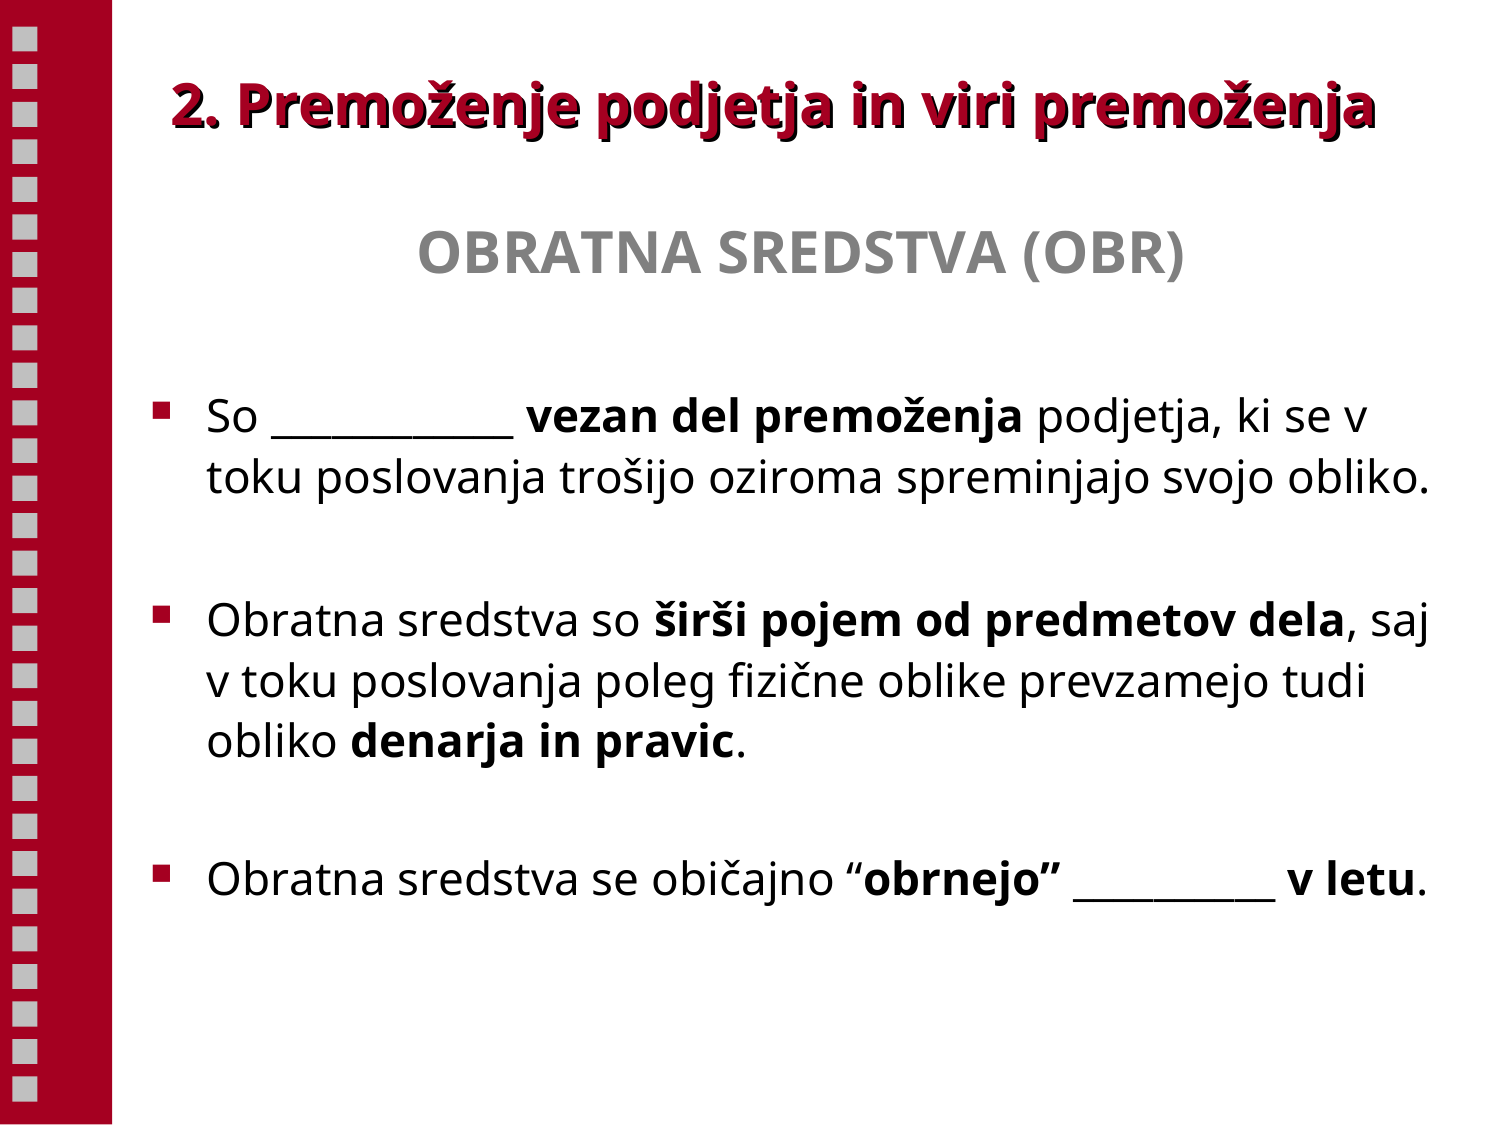

2. Premoženje podjetja in viri premoženja
# OBRATNA SREDSTVA (OBR)
So ____________ vezan del premoženja podjetja, ki se v toku poslovanja trošijo oziroma spreminjajo svojo obliko.
Obratna sredstva so širši pojem od predmetov dela, saj v toku poslovanja poleg fizične oblike prevzamejo tudi obliko denarja in pravic.
Obratna sredstva se običajno “obrnejo” __________ v letu.